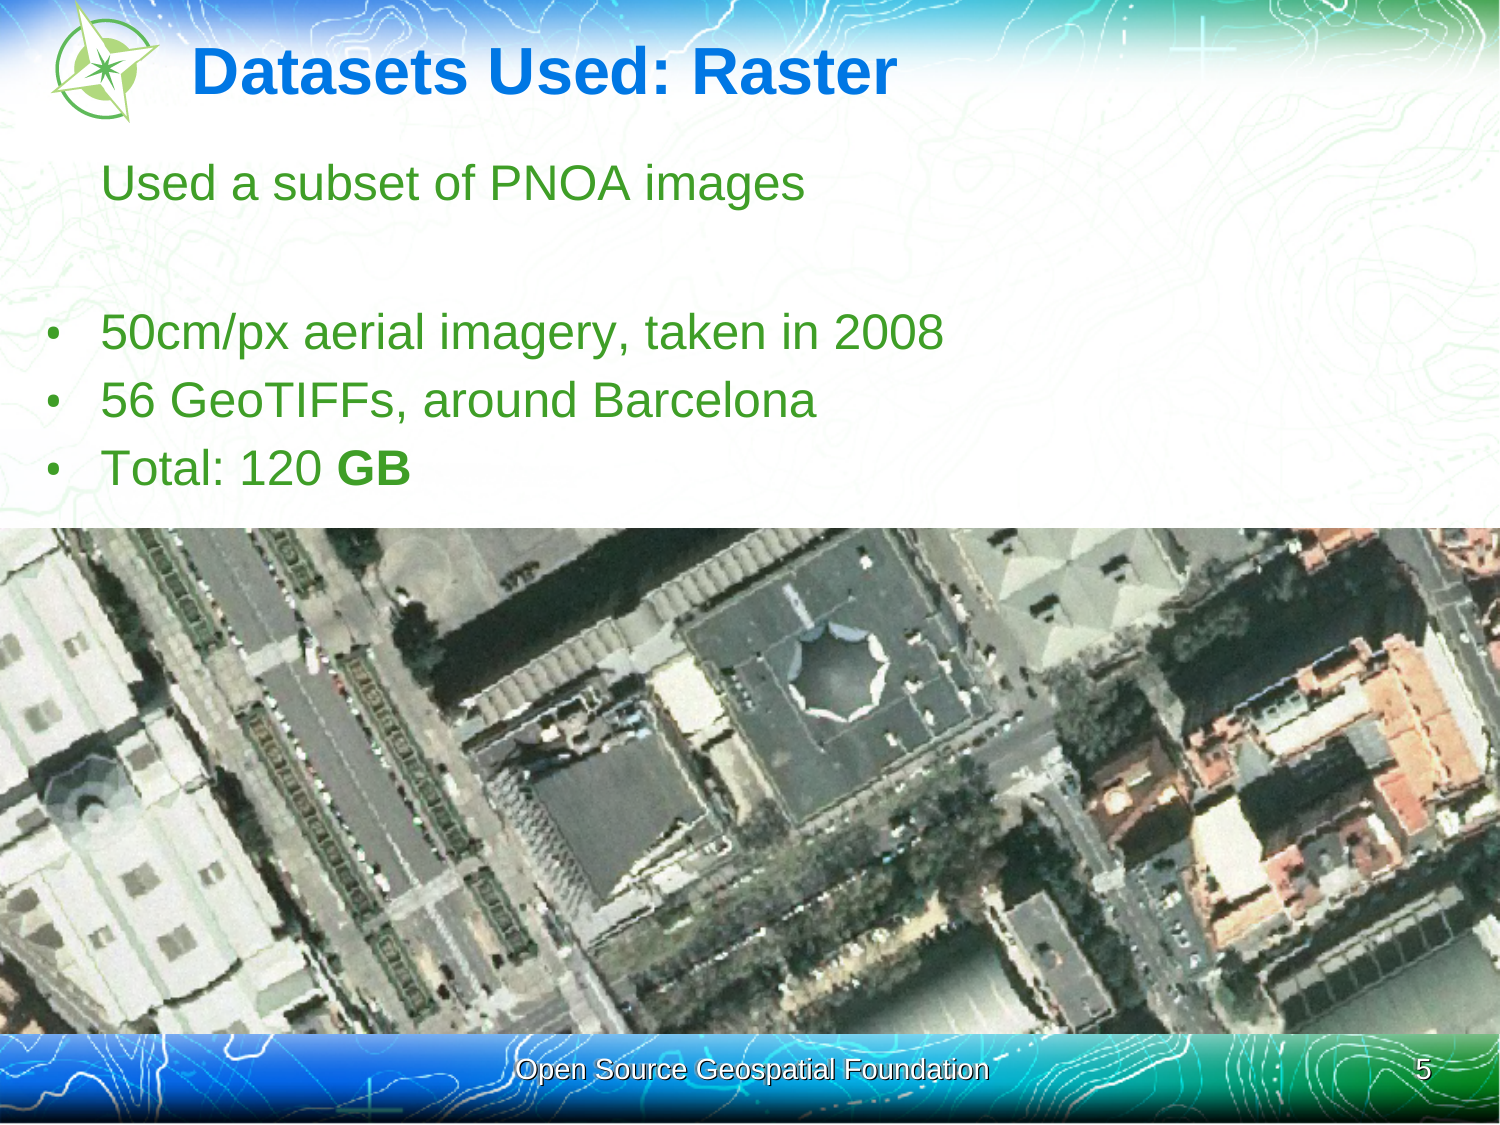

# Datasets Used: Raster
Used a subset of PNOA images
50cm/px aerial imagery, taken in 2008
56 GeoTIFFs, around Barcelona
Total: 120 GB
Open Source Geospatial Foundation
5